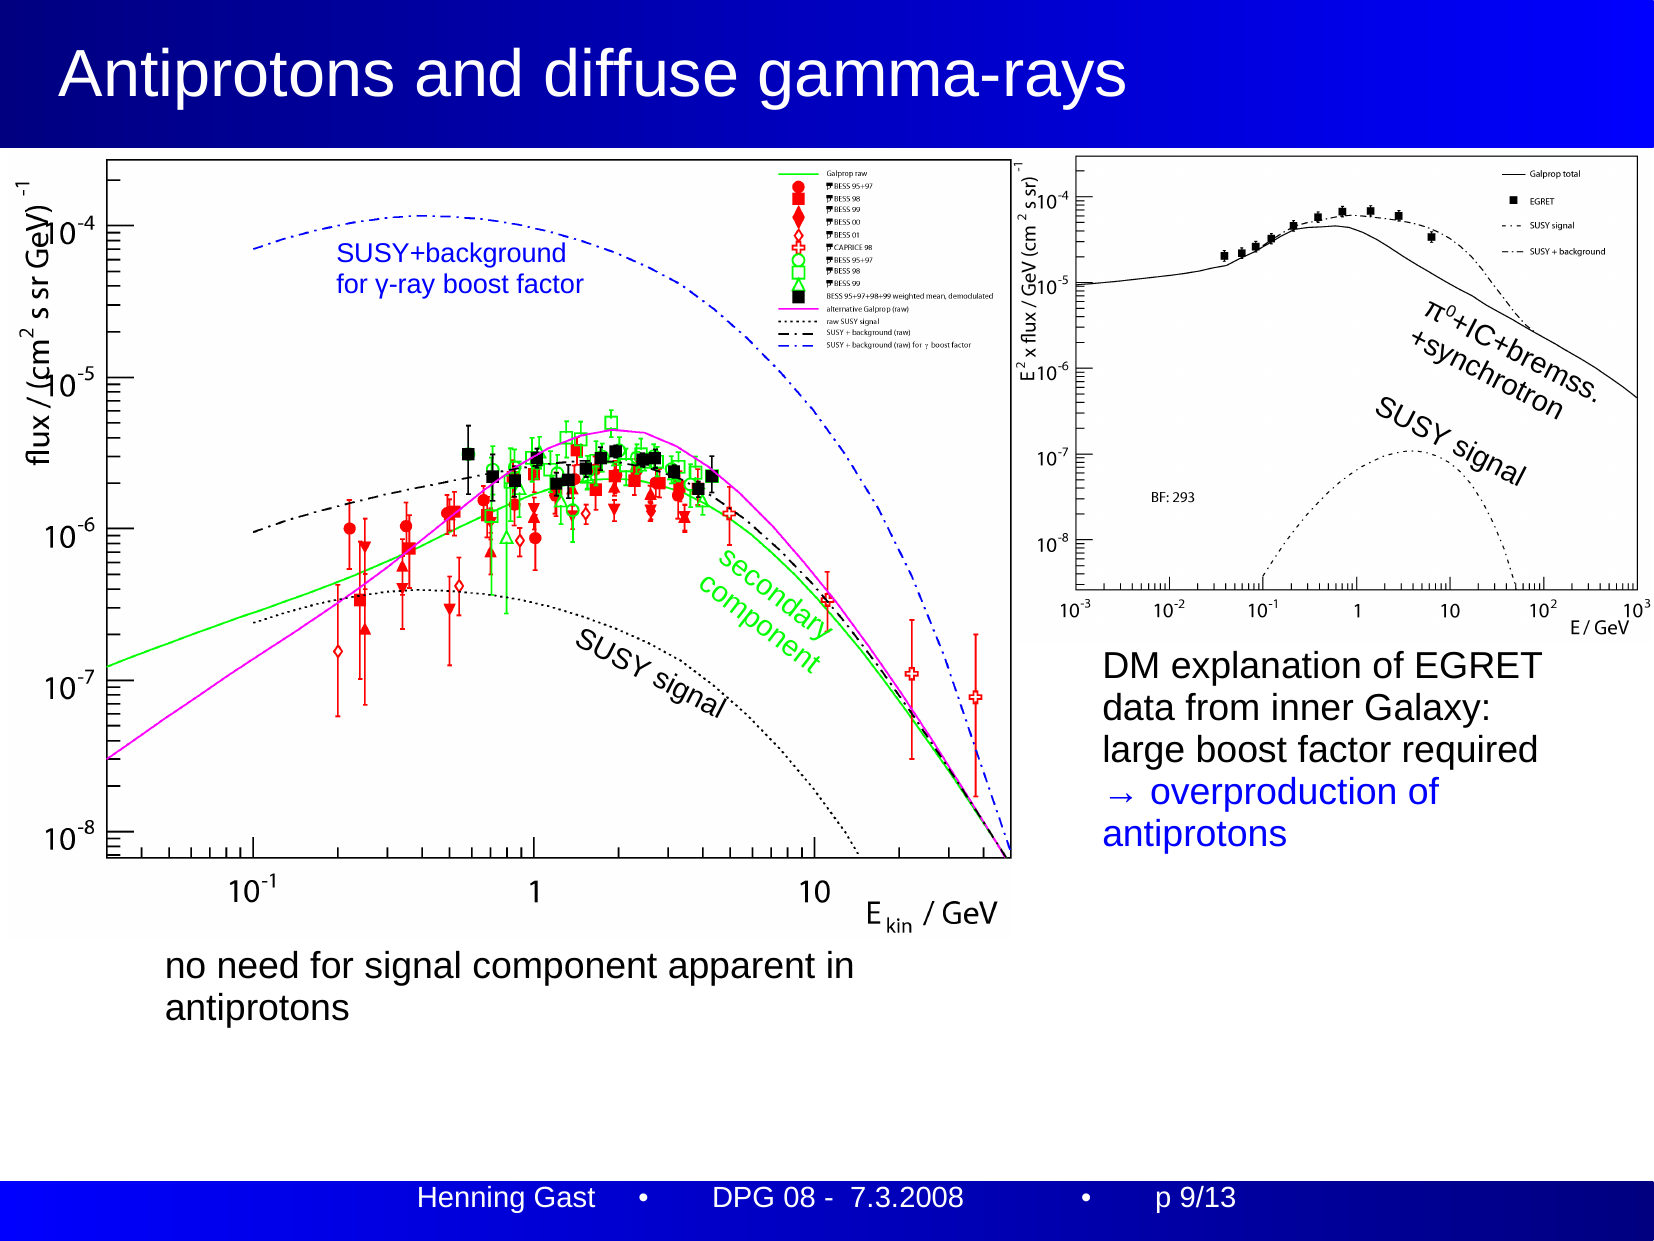

# Antiprotons and diffuse gamma-rays
SUSY+background for γ-ray boost factor
π0+IC+bremss.+synchrotron
SUSY signal
secondary component
DM explanation of EGRET data from inner Galaxy:
large boost factor required
→ overproduction of antiprotons
SUSY signal
no need for signal component apparent in antiprotons